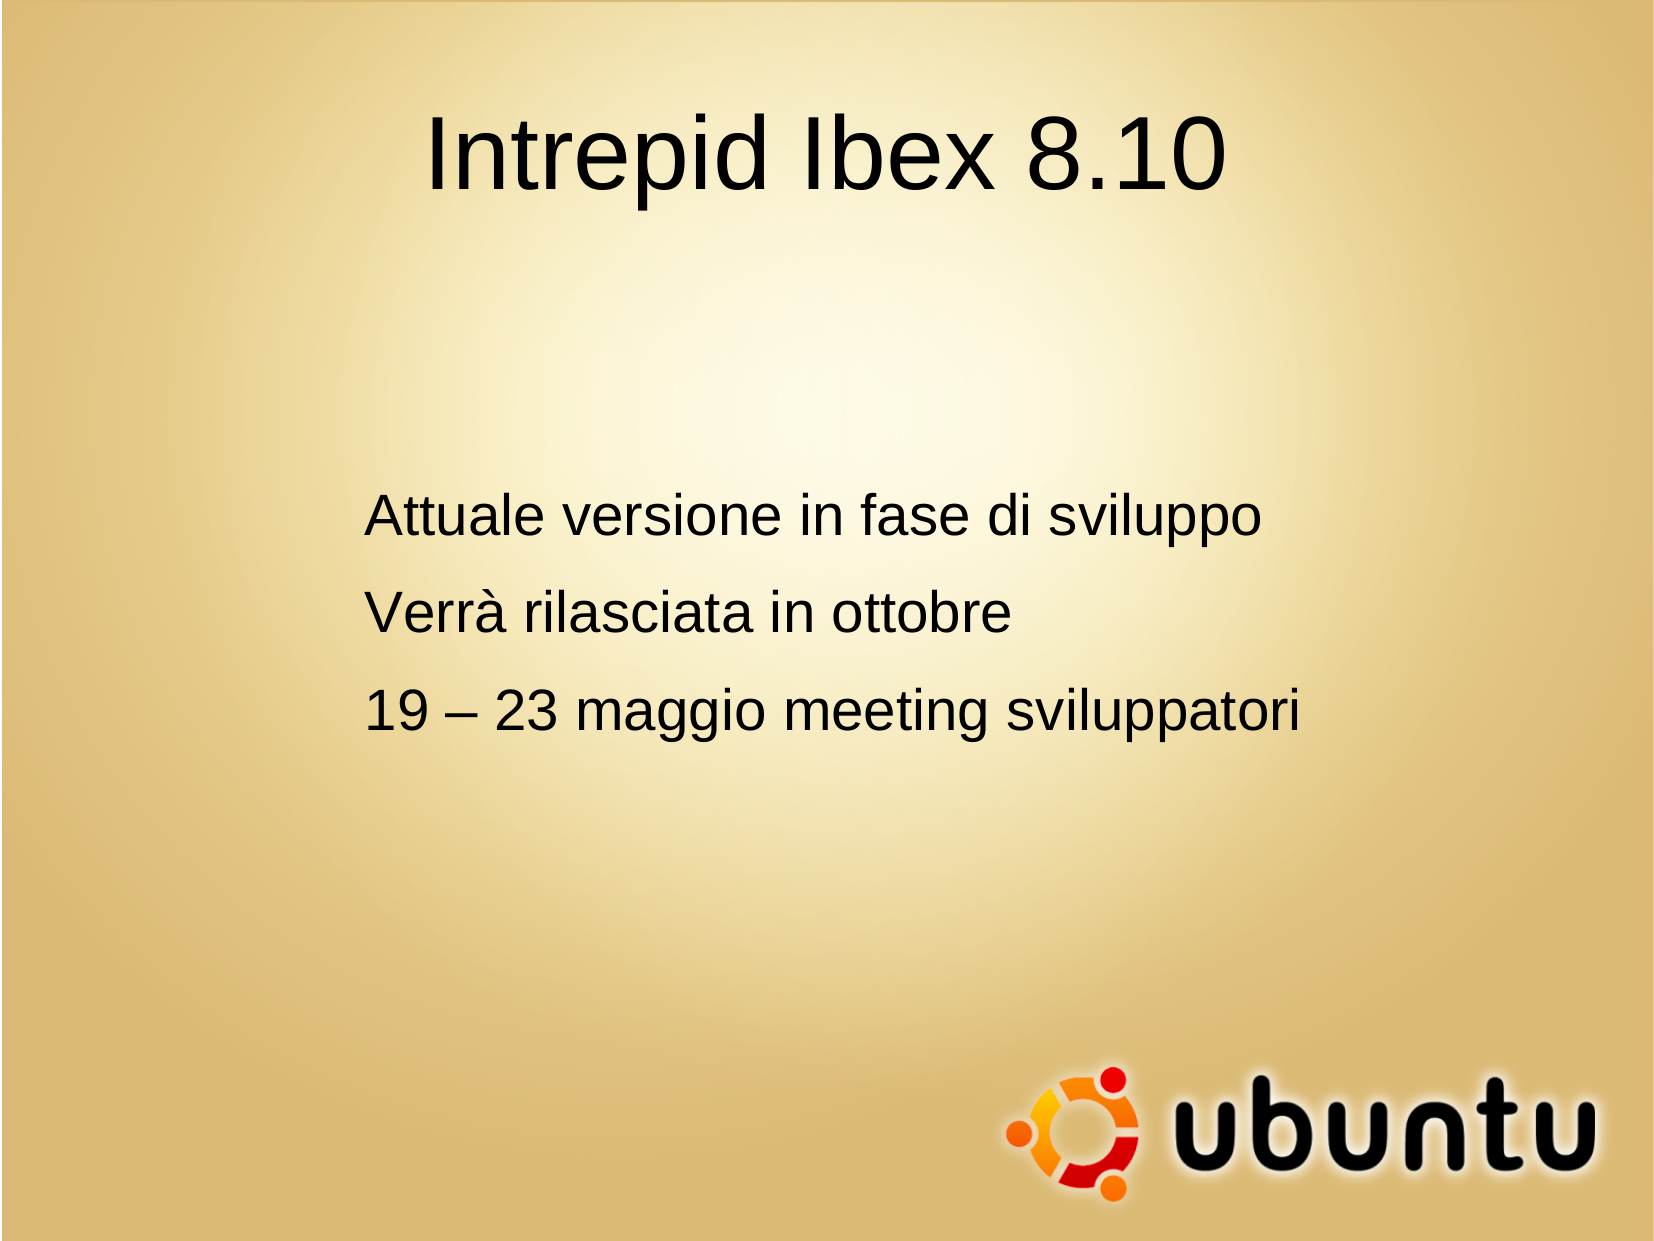

# Intrepid Ibex 8.10
 Attuale versione in fase di sviluppo
 Verrà rilasciata in ottobre
 19 – 23 maggio meeting sviluppatori